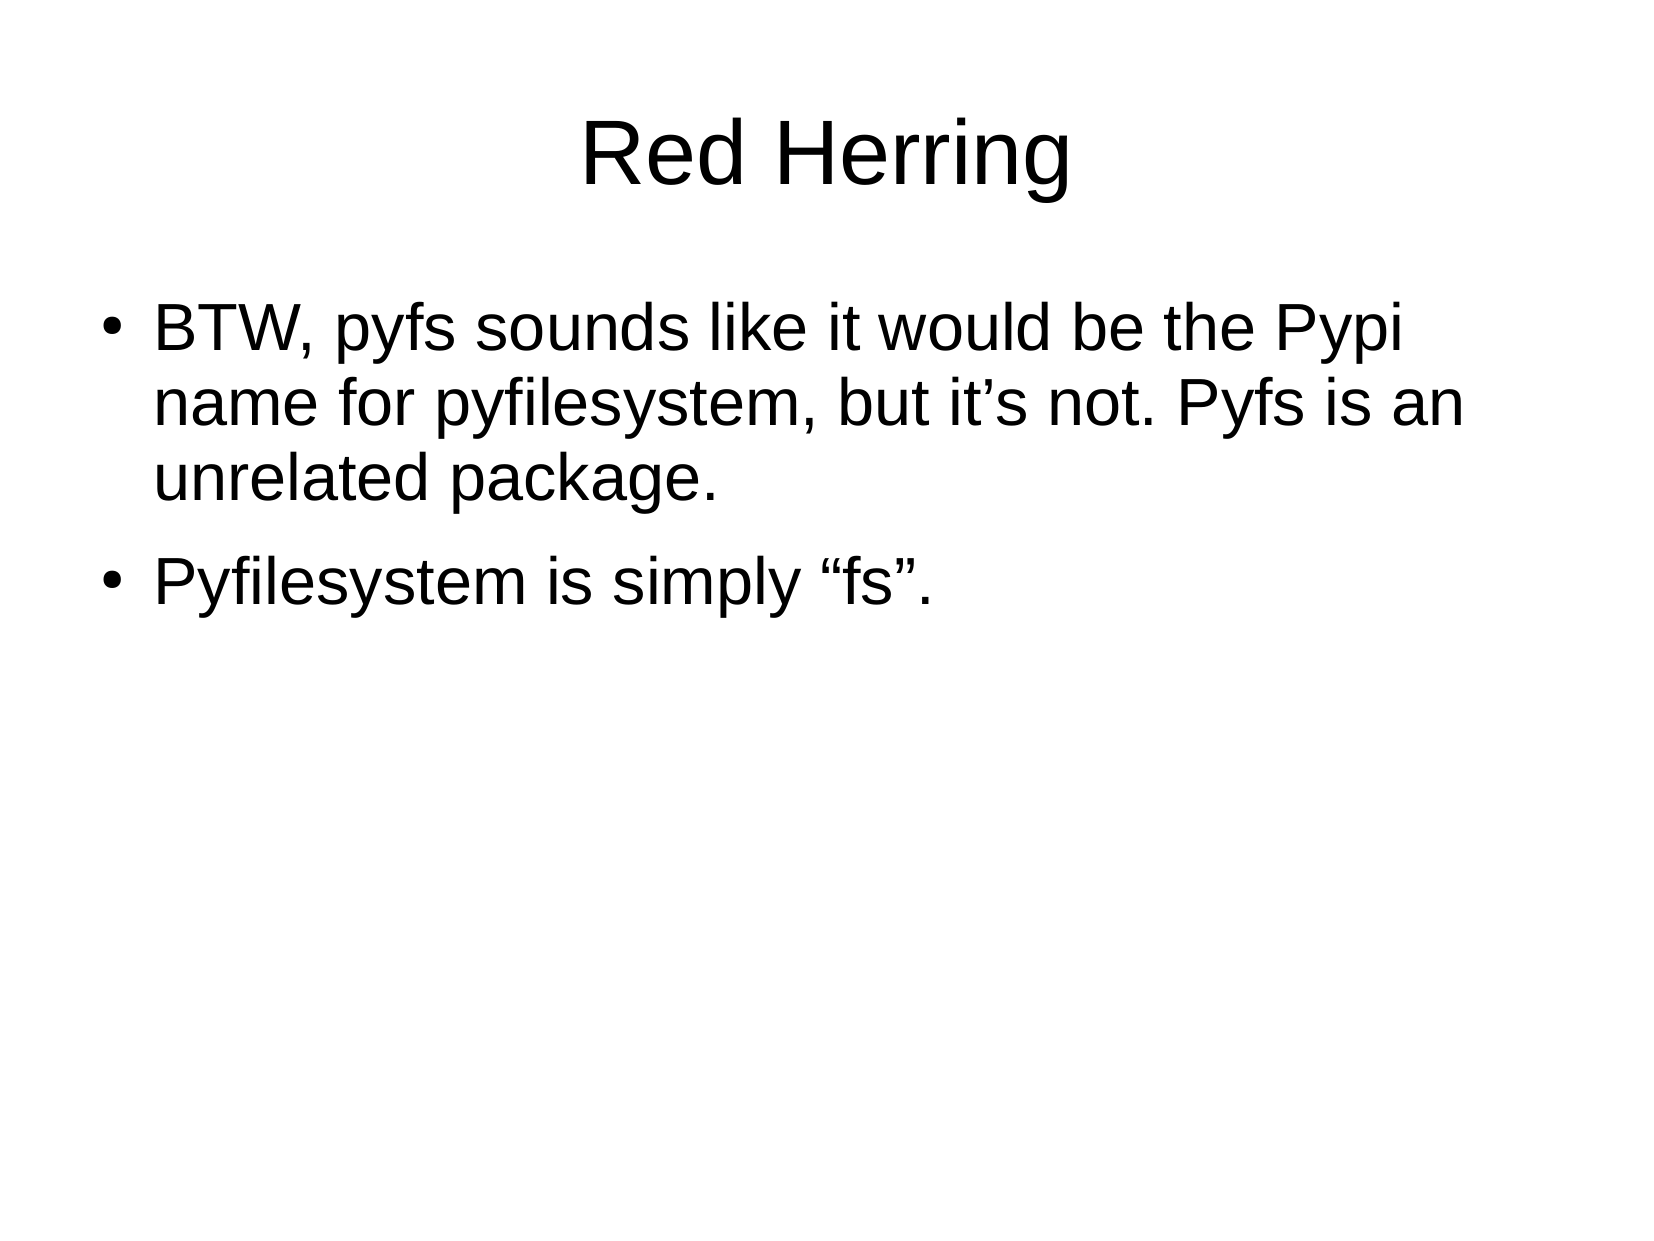

# Red Herring
BTW, pyfs sounds like it would be the Pypi name for pyfilesystem, but it’s not. Pyfs is an unrelated package.
Pyfilesystem is simply “fs”.